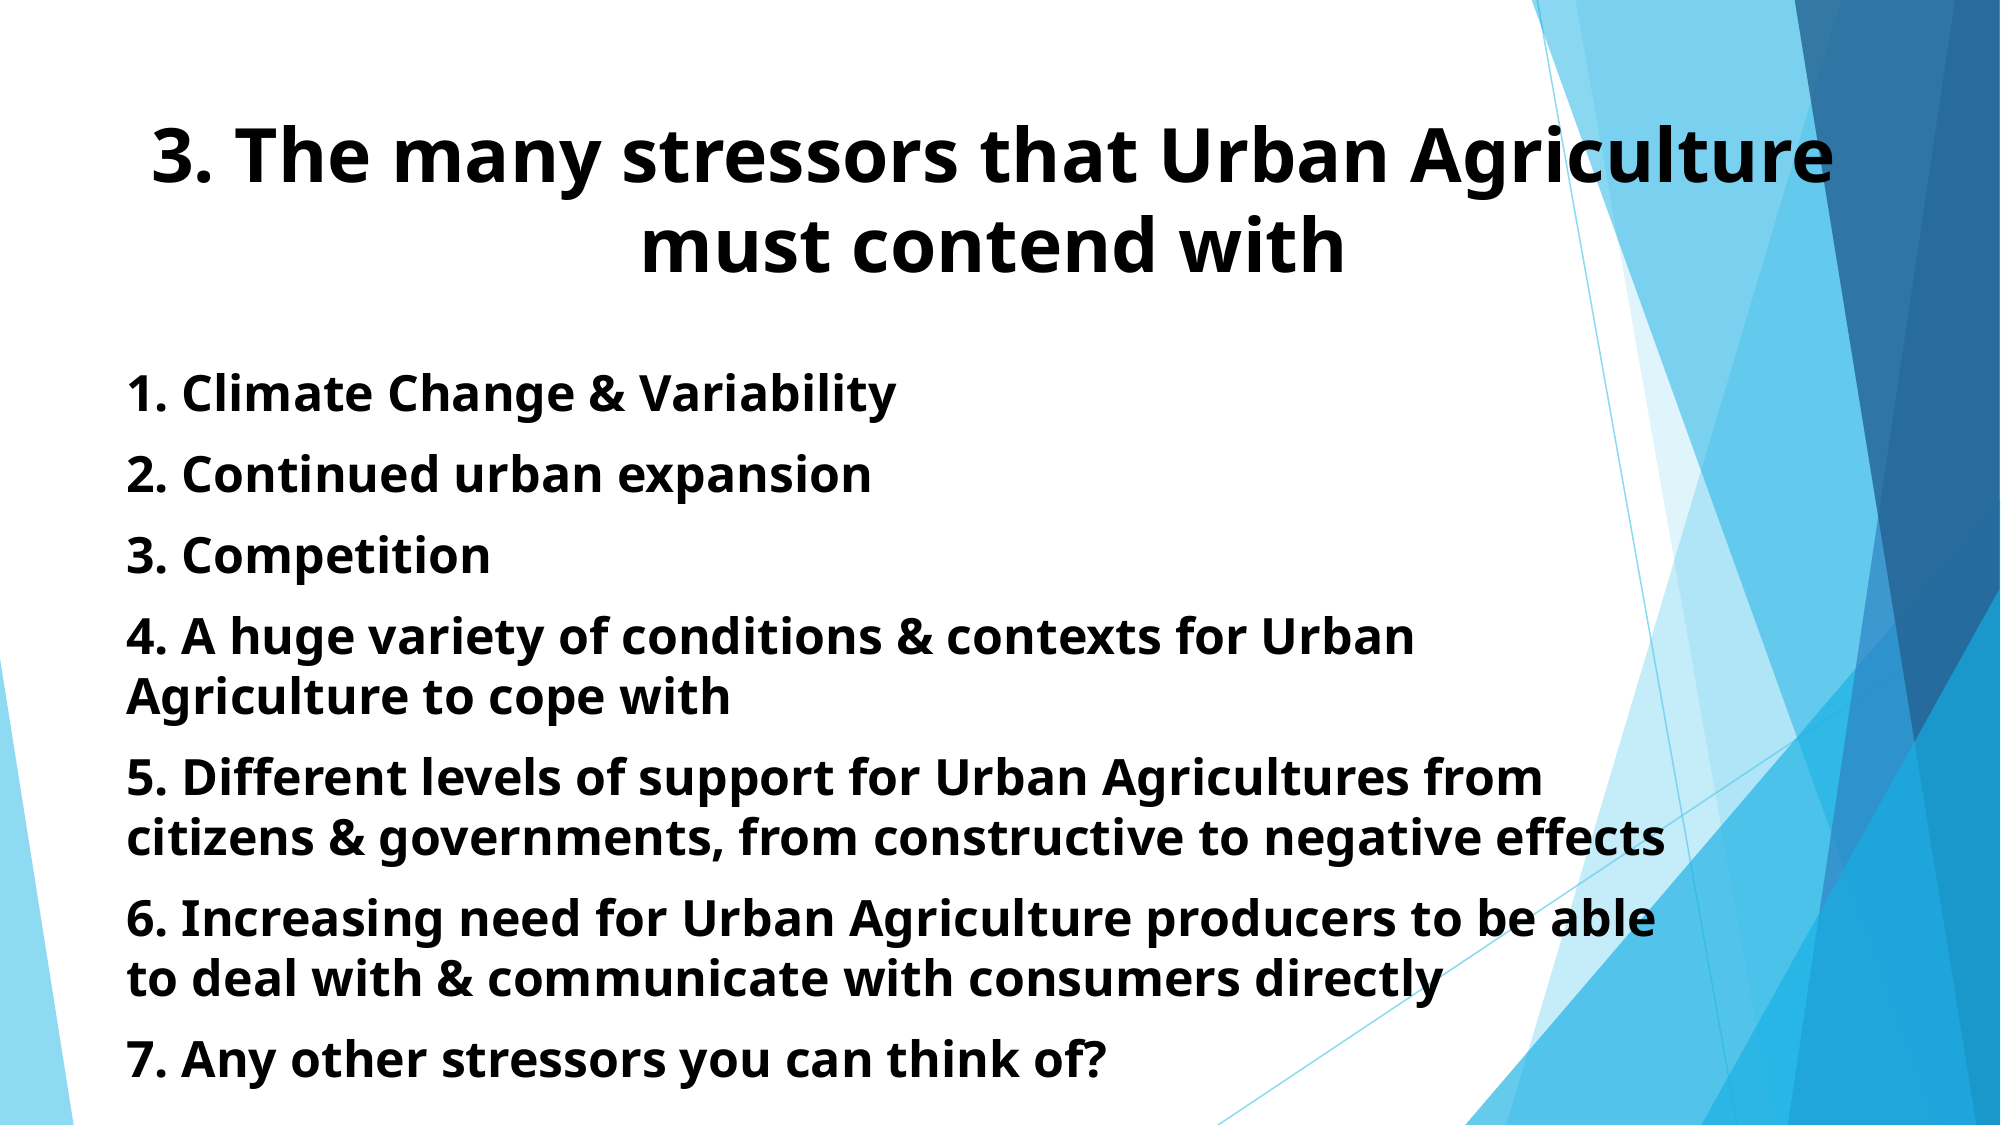

# 3. The many stressors that Urban Agriculture must contend with
1. Climate Change & Variability
2. Continued urban expansion
3. Competition
4. A huge variety of conditions & contexts for Urban Agriculture to cope with
5. Different levels of support for Urban Agricultures from citizens & governments, from constructive to negative effects
6. Increasing need for Urban Agriculture producers to be able to deal with & communicate with consumers directly
7. Any other stressors you can think of?